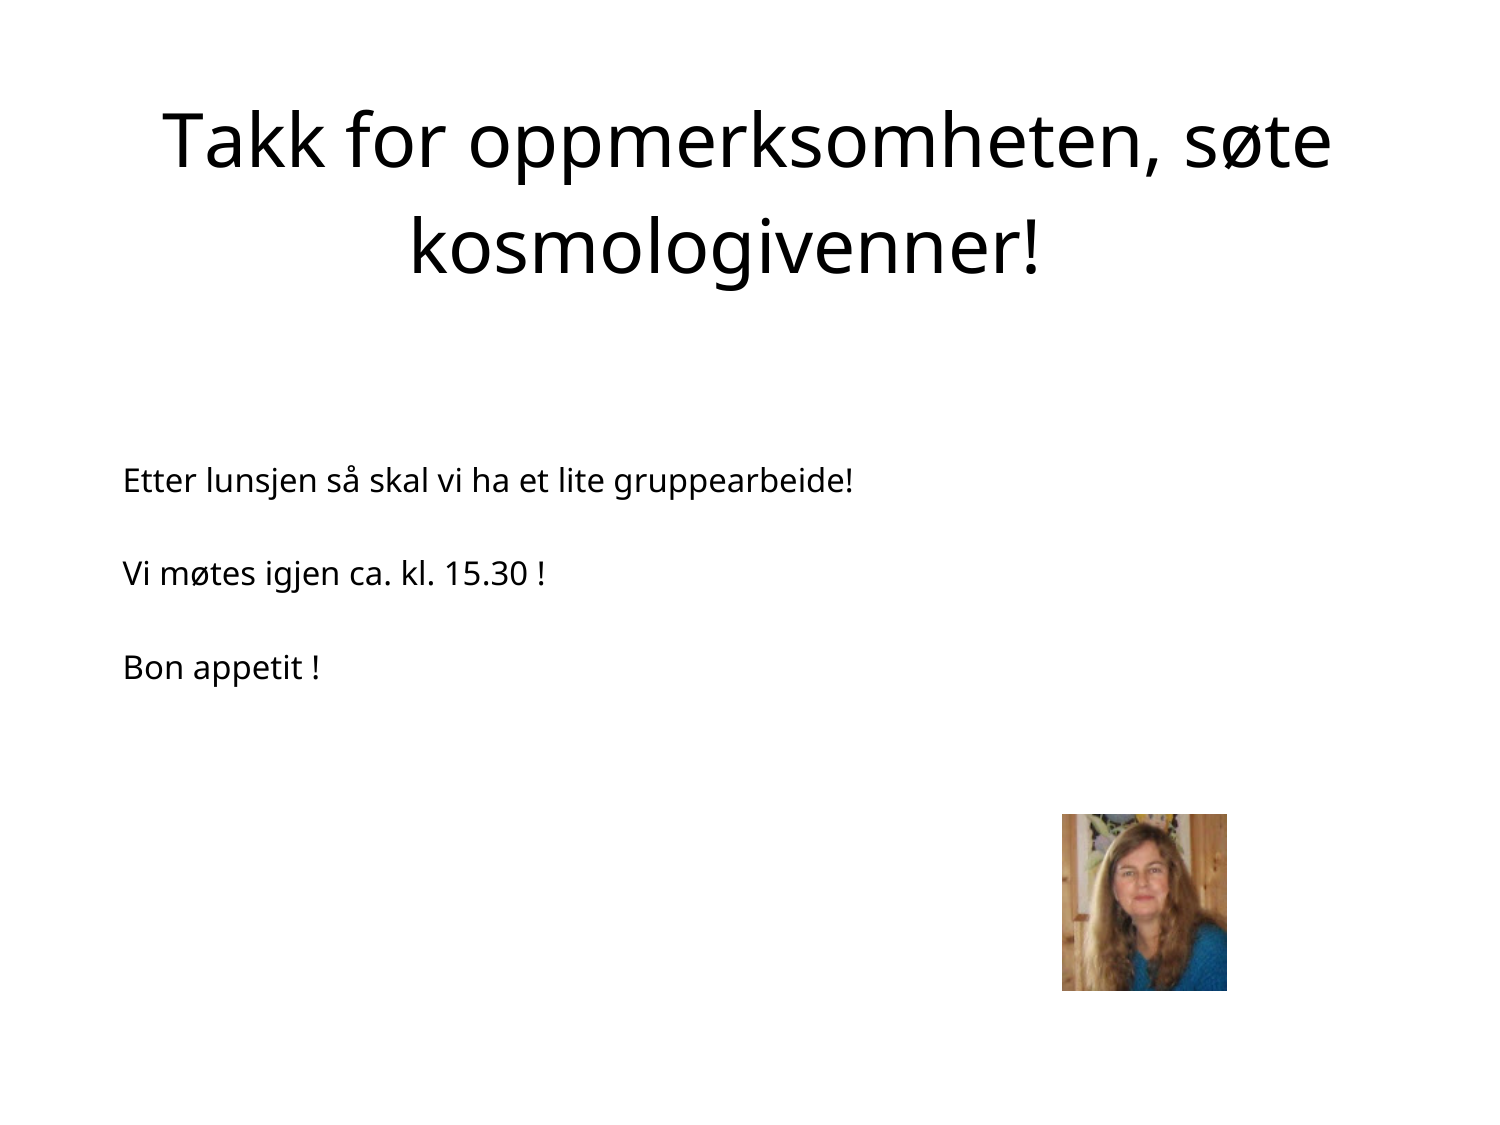

# Takk for oppmerksomheten, søte kosmologivenner!
Etter lunsjen så skal vi ha et lite gruppearbeide!
Vi møtes igjen ca. kl. 15.30 !
Bon appetit !